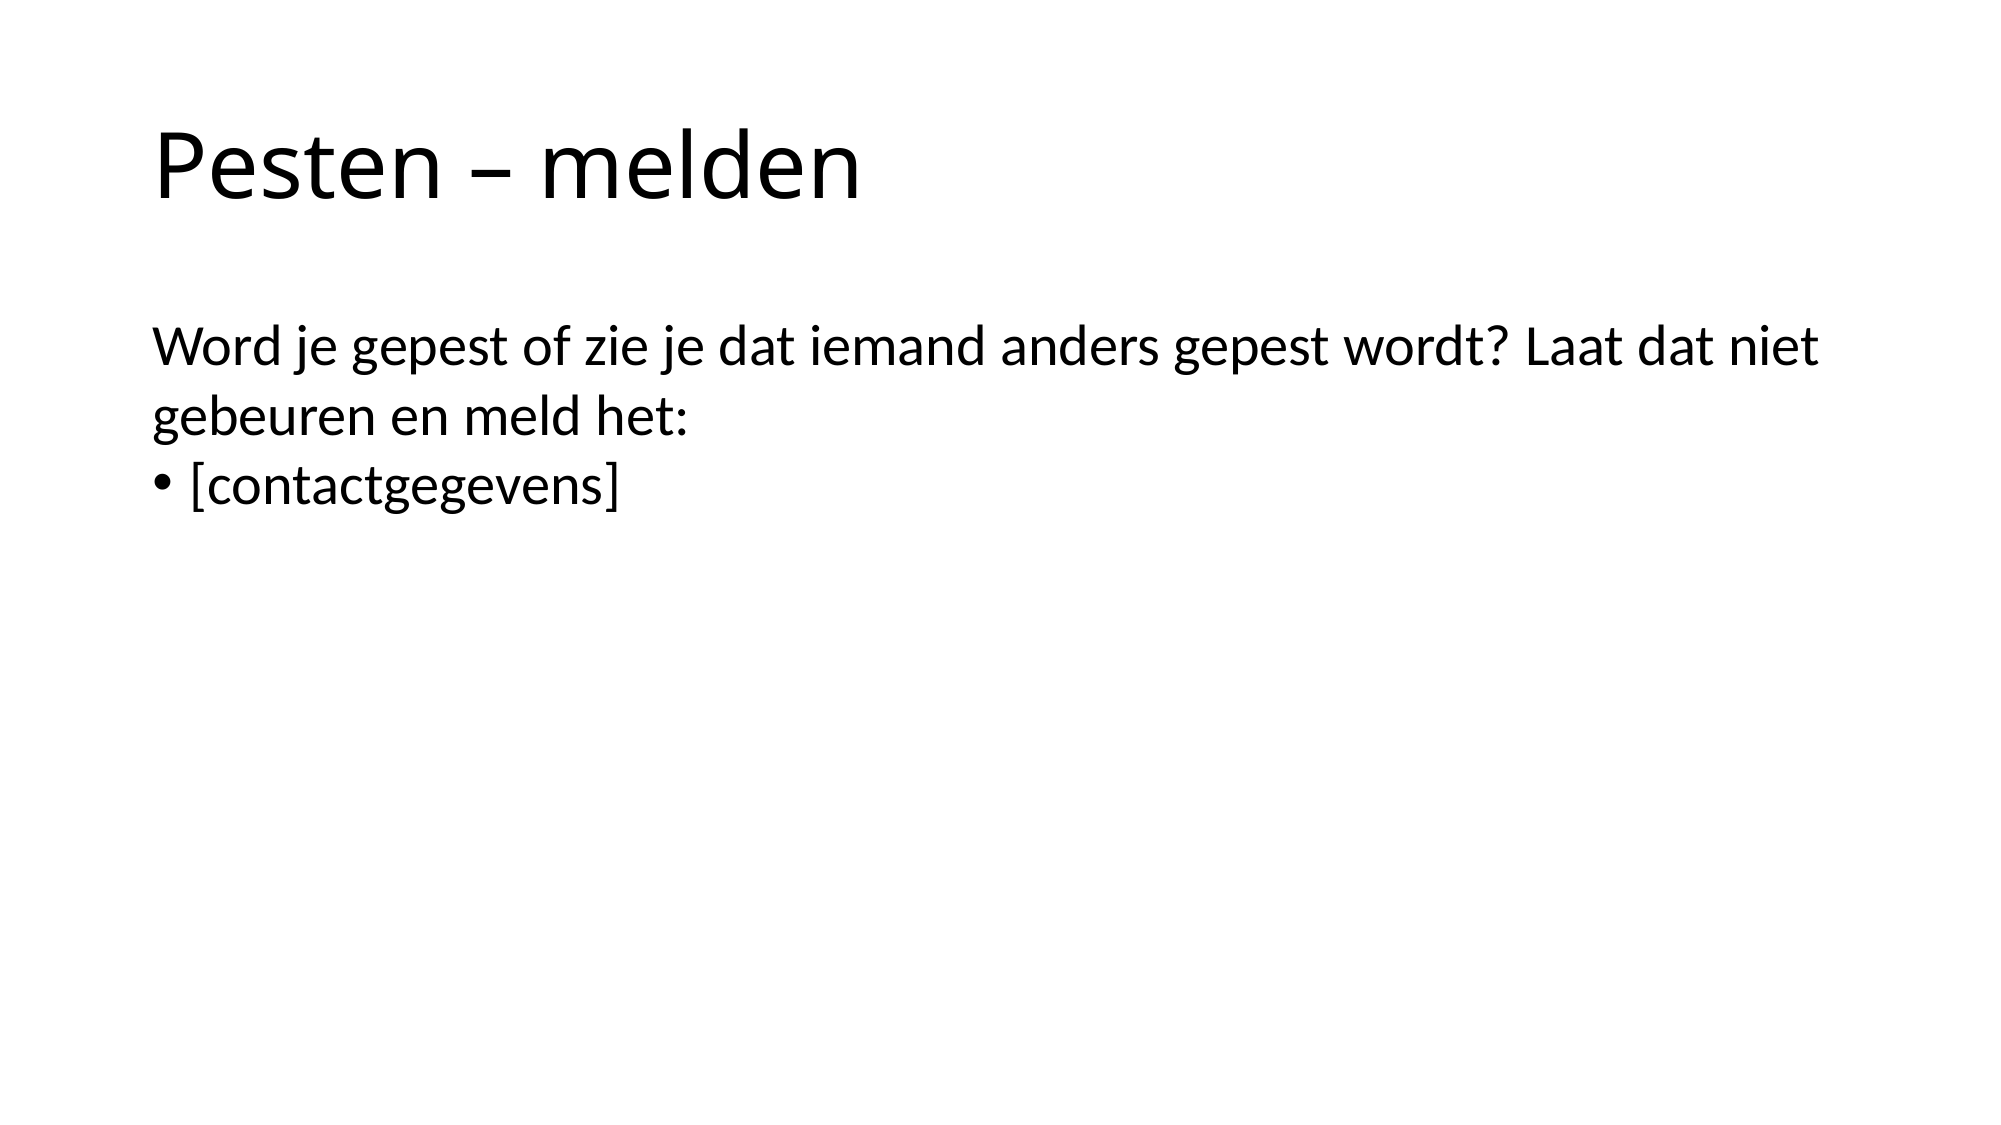

# Pesten – melden
Word je gepest of zie je dat iemand anders gepest wordt? Laat dat niet gebeuren en meld het:
[contactgegevens]